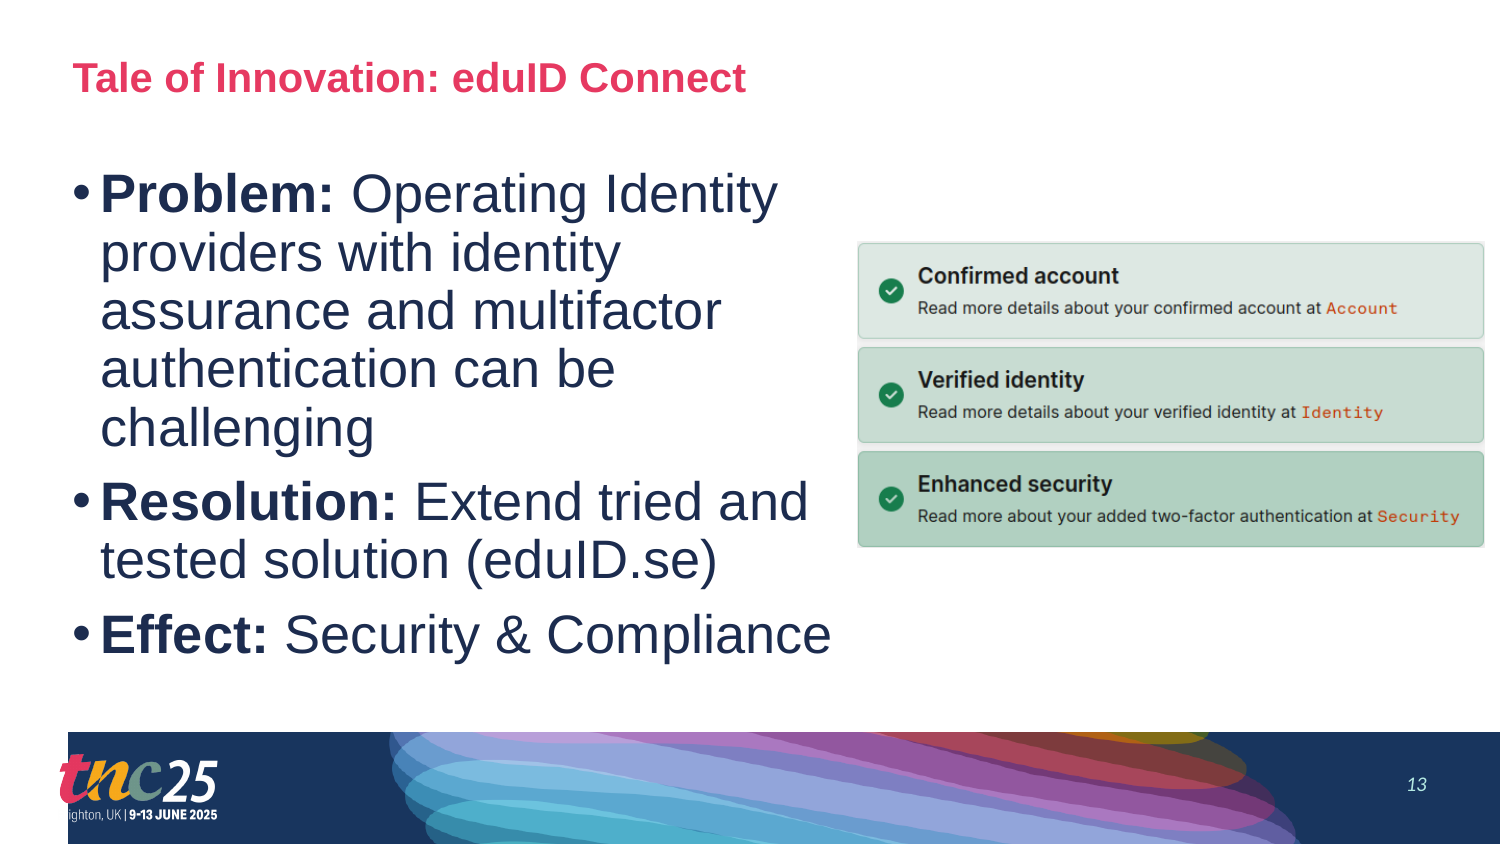

# Tale of Innovation: eduID Connect
Problem: Operating Identity providers with identity assurance and multifactor authentication can be challenging
Resolution: Extend tried and tested solution (eduID.se)
Effect: Security & Compliance
13